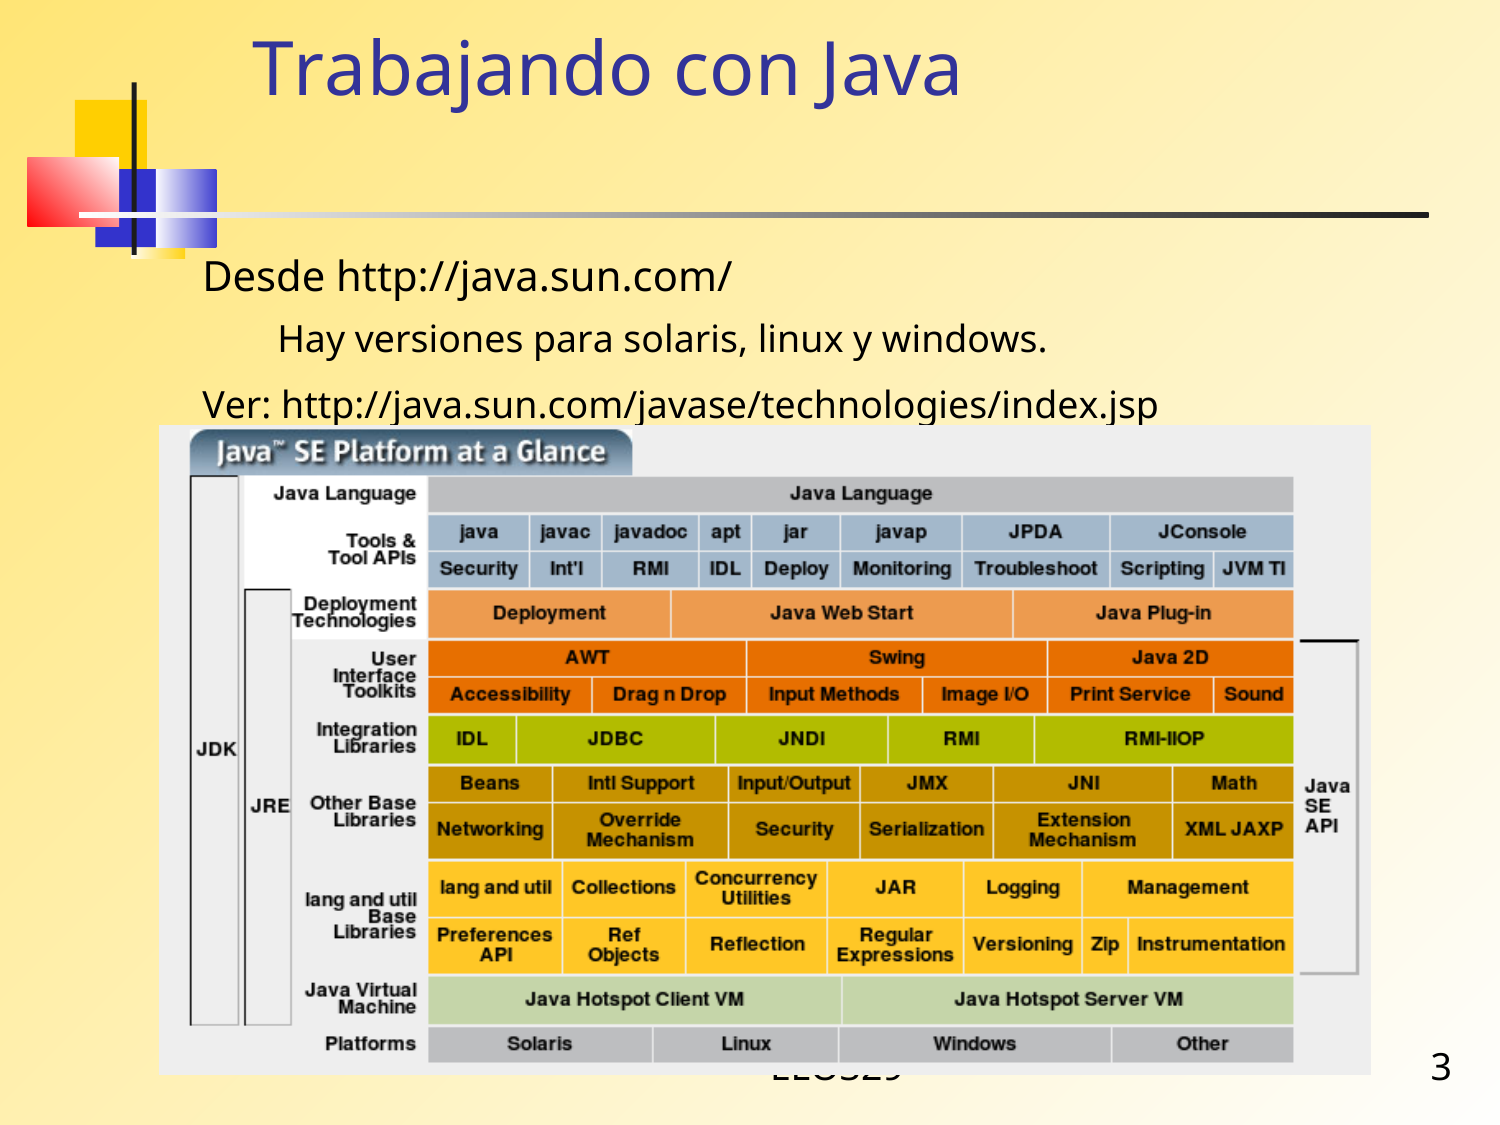

# Trabajando con Java
Desde http://java.sun.com/
Hay versiones para solaris, linux y windows.
Ver: http://java.sun.com/javase/technologies/index.jsp
ELO329
3